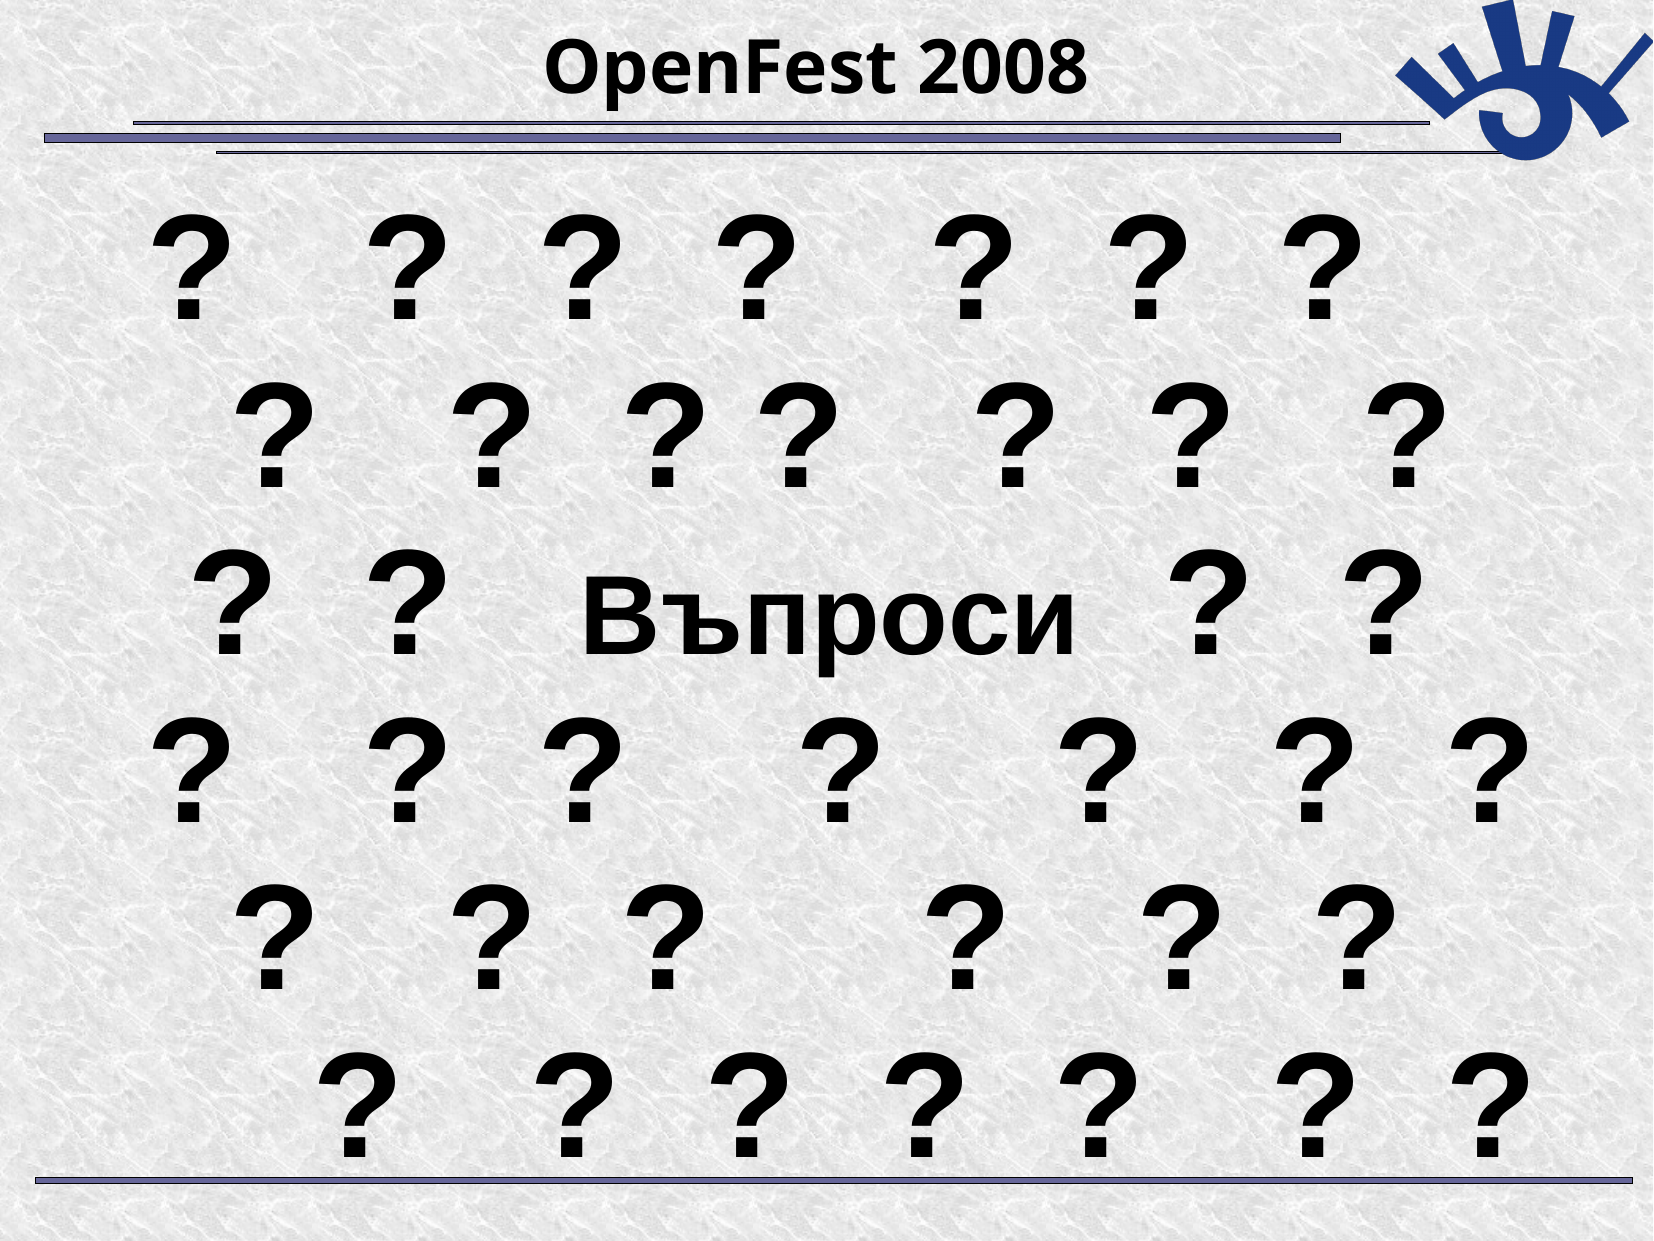

OpenFest 2008
? ? ? ? ? ? ?
 ? ? ? ? ? ? ?
 ? ? Въпроси ? ?
? ? ? ? ? ? ?
 ? ? ? ? ? ?
 ? ? ? ? ? ? ?